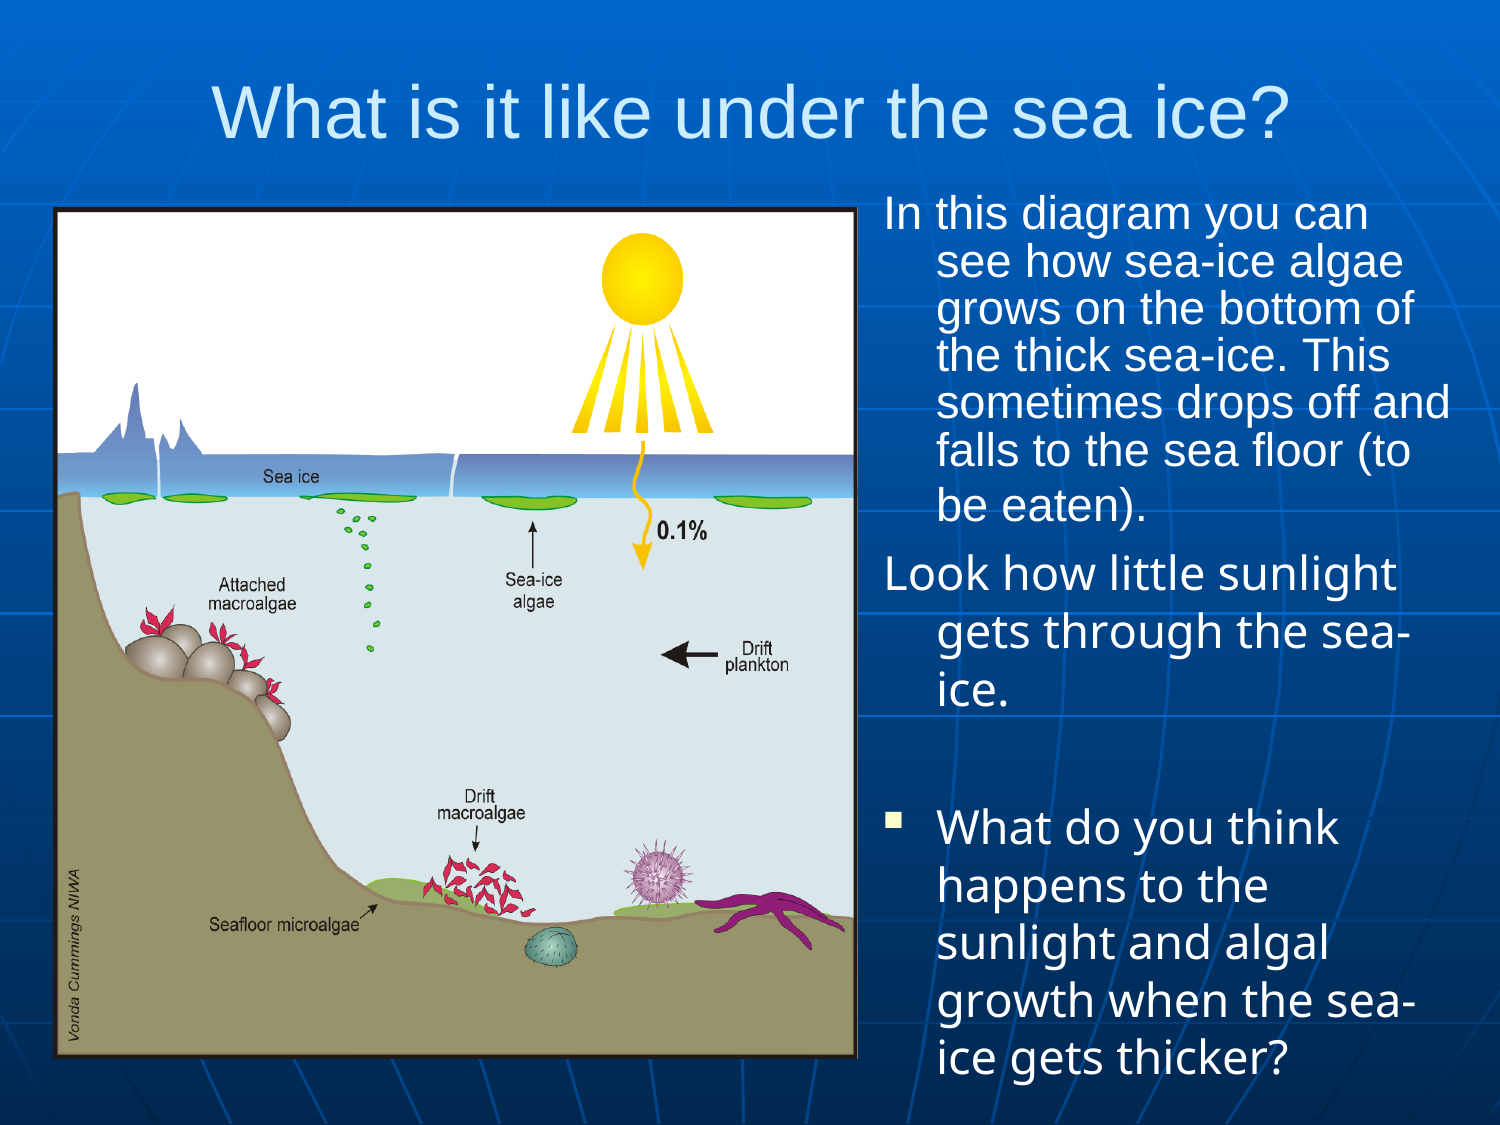

# What is it like under the sea ice?
In this diagram you can see how sea-ice algae grows on the bottom of the thick sea-ice. This sometimes drops off and falls to the sea floor (to be eaten).
Look how little sunlight gets through the sea-ice.
What do you think happens to the sunlight and algal growth when the sea-ice gets thicker?